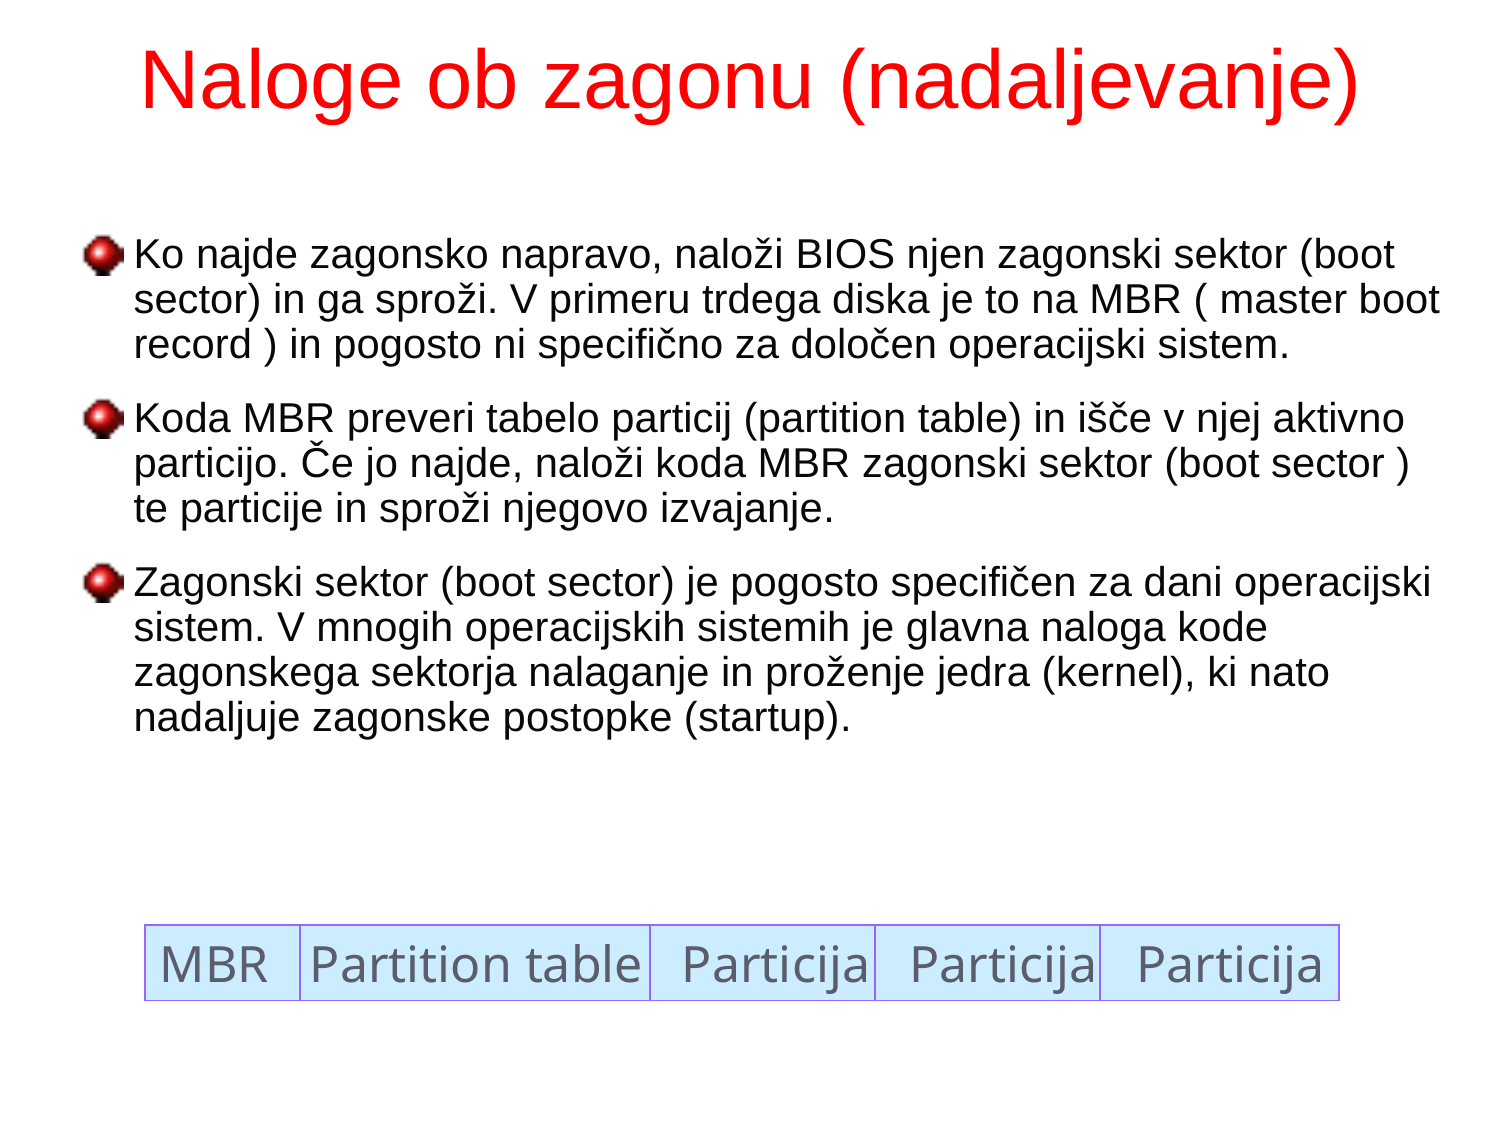

# Naloge ob zagonu (nadaljevanje)
Ko najde zagonsko napravo, naloži BIOS njen zagonski sektor (boot sector) in ga sproži. V primeru trdega diska je to na MBR ( master boot record ) in pogosto ni specifično za določen operacijski sistem.
Koda MBR preveri tabelo particij (partition table) in išče v njej aktivno particijo. Če jo najde, naloži koda MBR zagonski sektor (boot sector ) te particije in sproži njegovo izvajanje.
Zagonski sektor (boot sector) je pogosto specifičen za dani operacijski sistem. V mnogih operacijskih sistemih je glavna naloga kode zagonskega sektorja nalaganje in proženje jedra (kernel), ki nato nadaljuje zagonske postopke (startup).
MBR	Partition table Particija Particija Particija